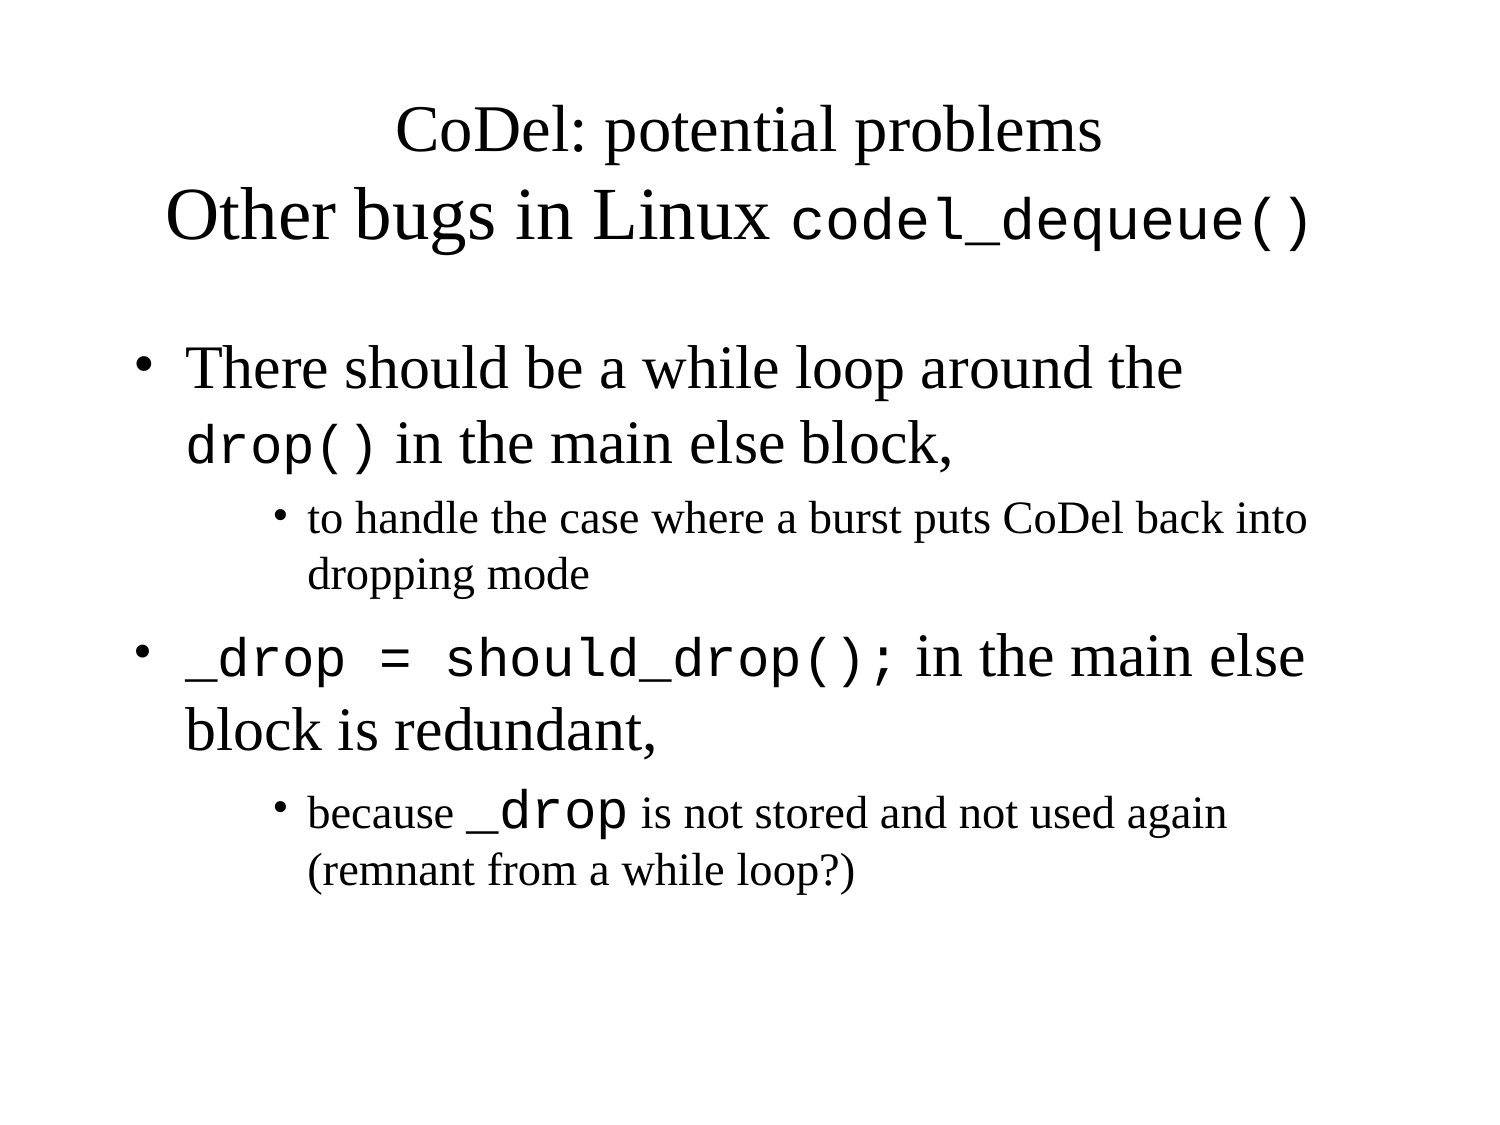

CoDel: potential problems
Other bugs in Linux codel_dequeue()
There should be a while loop around the drop() in the main else block,
to handle the case where a burst puts CoDel back into dropping mode
_drop = should_drop(); in the main else block is redundant,
because _drop is not stored and not used again
(remnant from a while loop?)